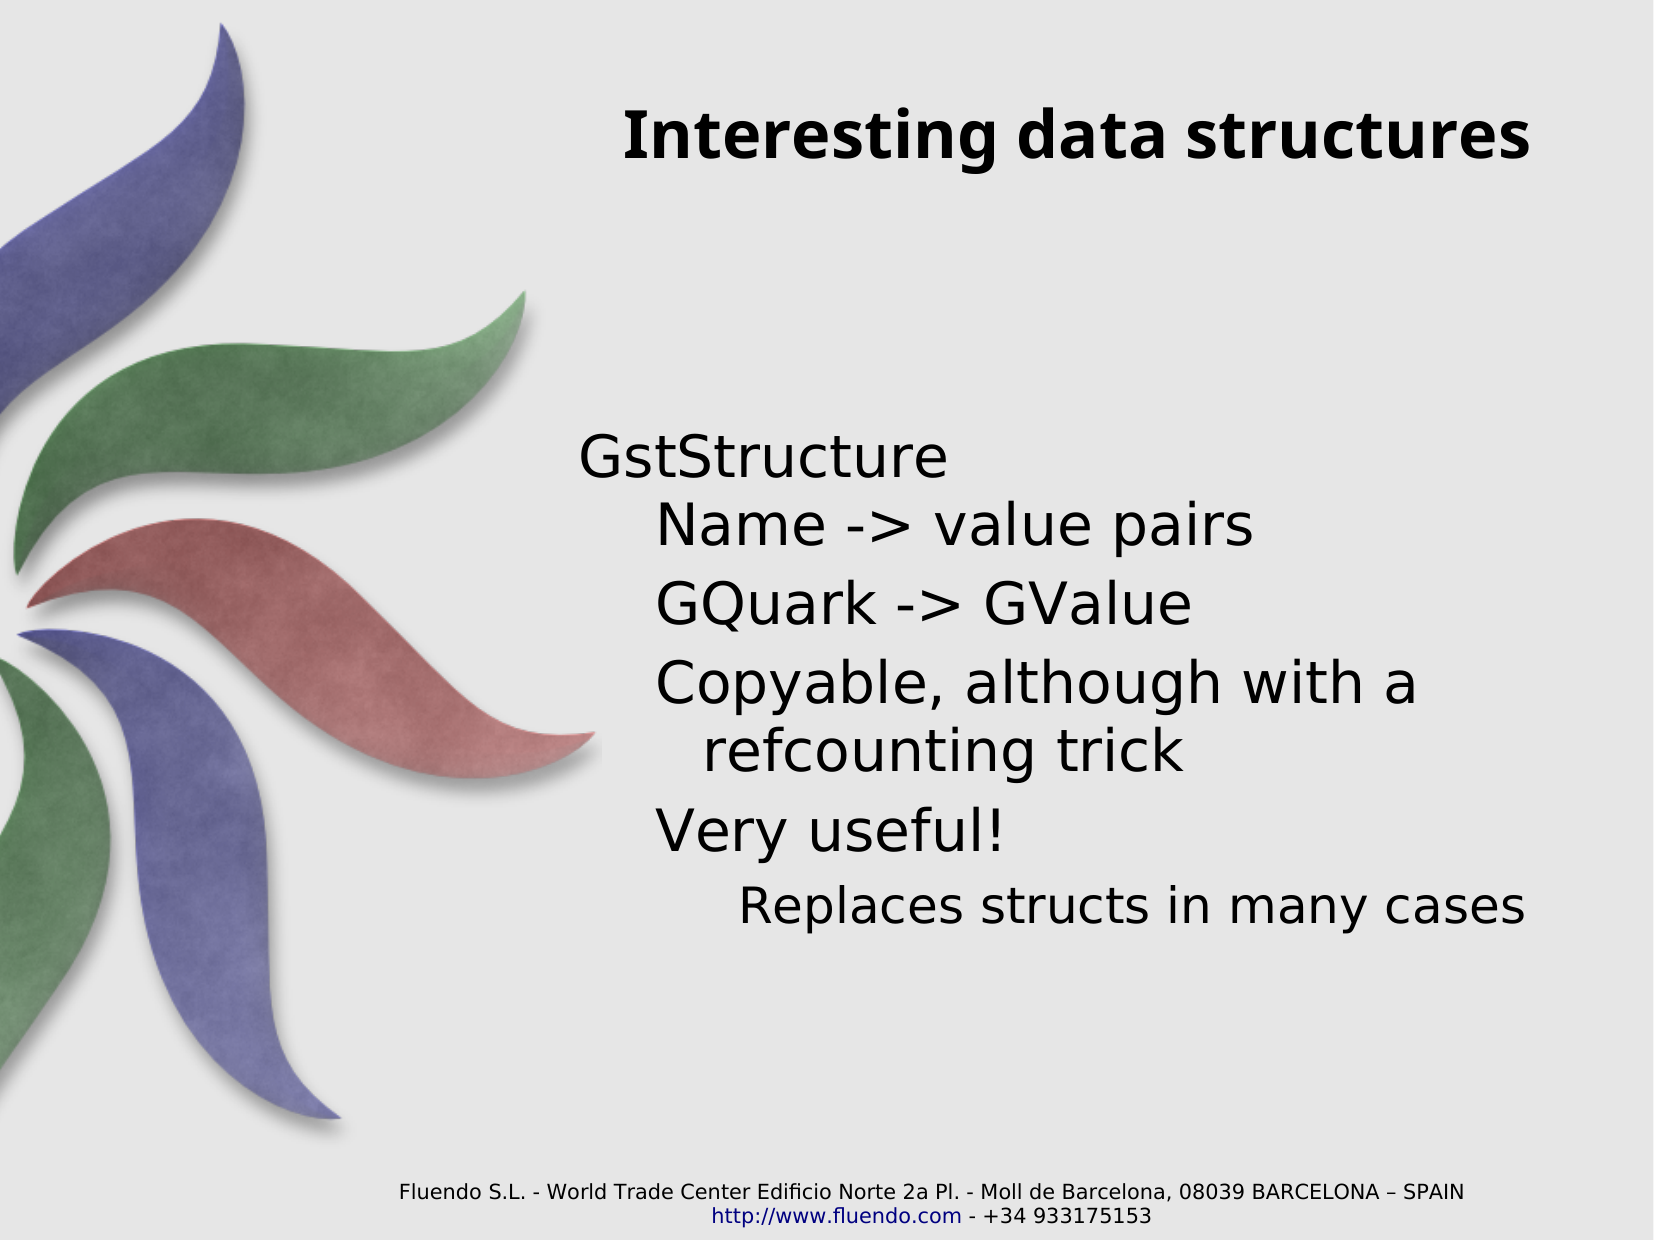

# Interesting data structures
GstStructure
Name -> value pairs
GQuark -> GValue
Copyable, although with a refcounting trick
Very useful!
Replaces structs in many cases